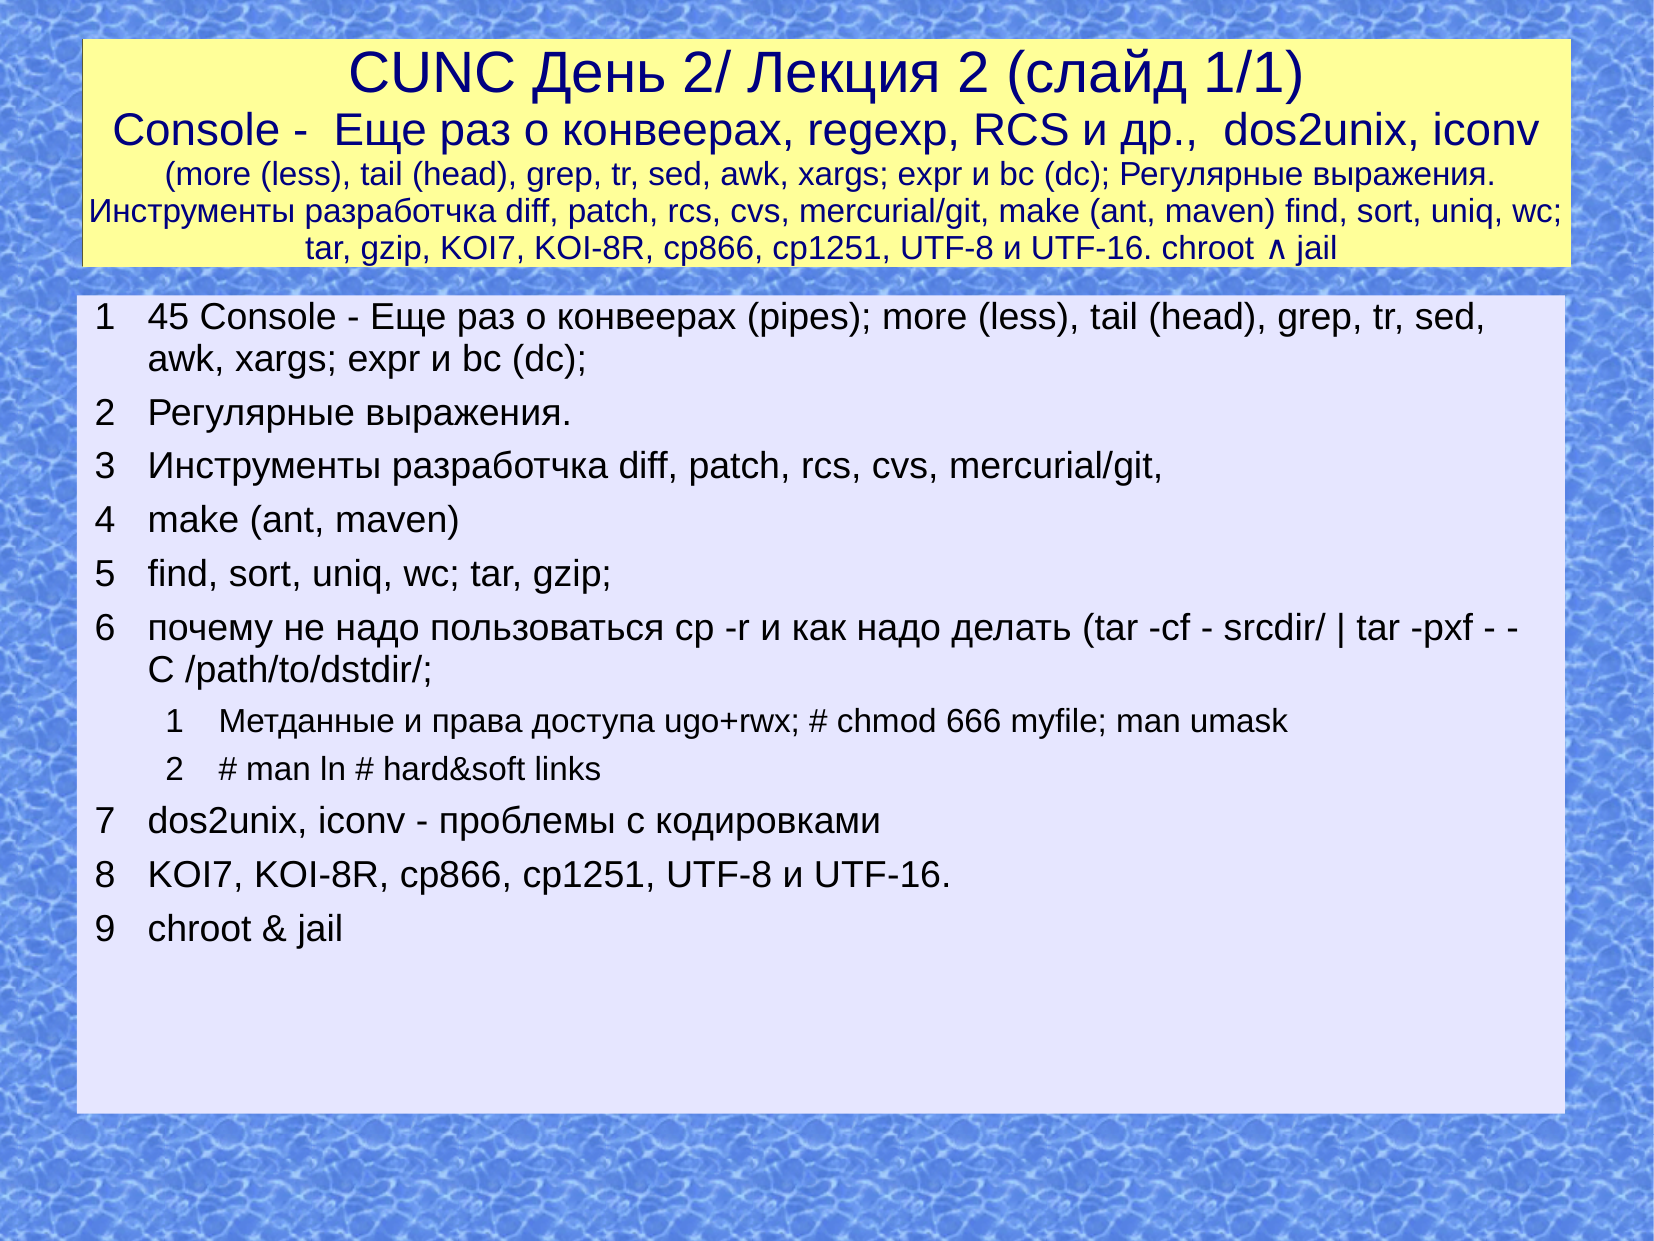

# CUNC День 2/ Лекция 2 (слайд 1/1) Console - Еще раз о конвеерах, regexp, RCS и др., dos2unix, iconv (more (less), tail (head), grep, tr, sed, awk, xargs; expr и bc (dc); Регулярные выражения. Инструменты разработчка diff, patch, rcs, cvs, mercurial/git, make (ant, maven) find, sort, uniq, wc; tar, gzip, KOI7, KOI-8R, cp866, cp1251, UTF-8 и UTF-16. chroot ∧ jail
45 Console - Еще раз о конвеерах (pipes); more (less), tail (head), grep, tr, sed, awk, xargs; expr и bc (dc);
Регулярные выражения.
Инструменты разработчка diff, patch, rcs, cvs, mercurial/git,
make (ant, maven)
find, sort, uniq, wc; tar, gzip;
почему не надо пользоваться cp -r и как надо делать (tar -cf - srcdir/ | tar -pxf - -C /path/to/dstdir/;
Метданные и права доступа ugo+rwx; # chmod 666 myfile; man umask
# man ln # hard&soft links
dos2unix, iconv - проблемы с кодировками
KOI7, KOI-8R, cp866, cp1251, UTF-8 и UTF-16.
chroot & jail